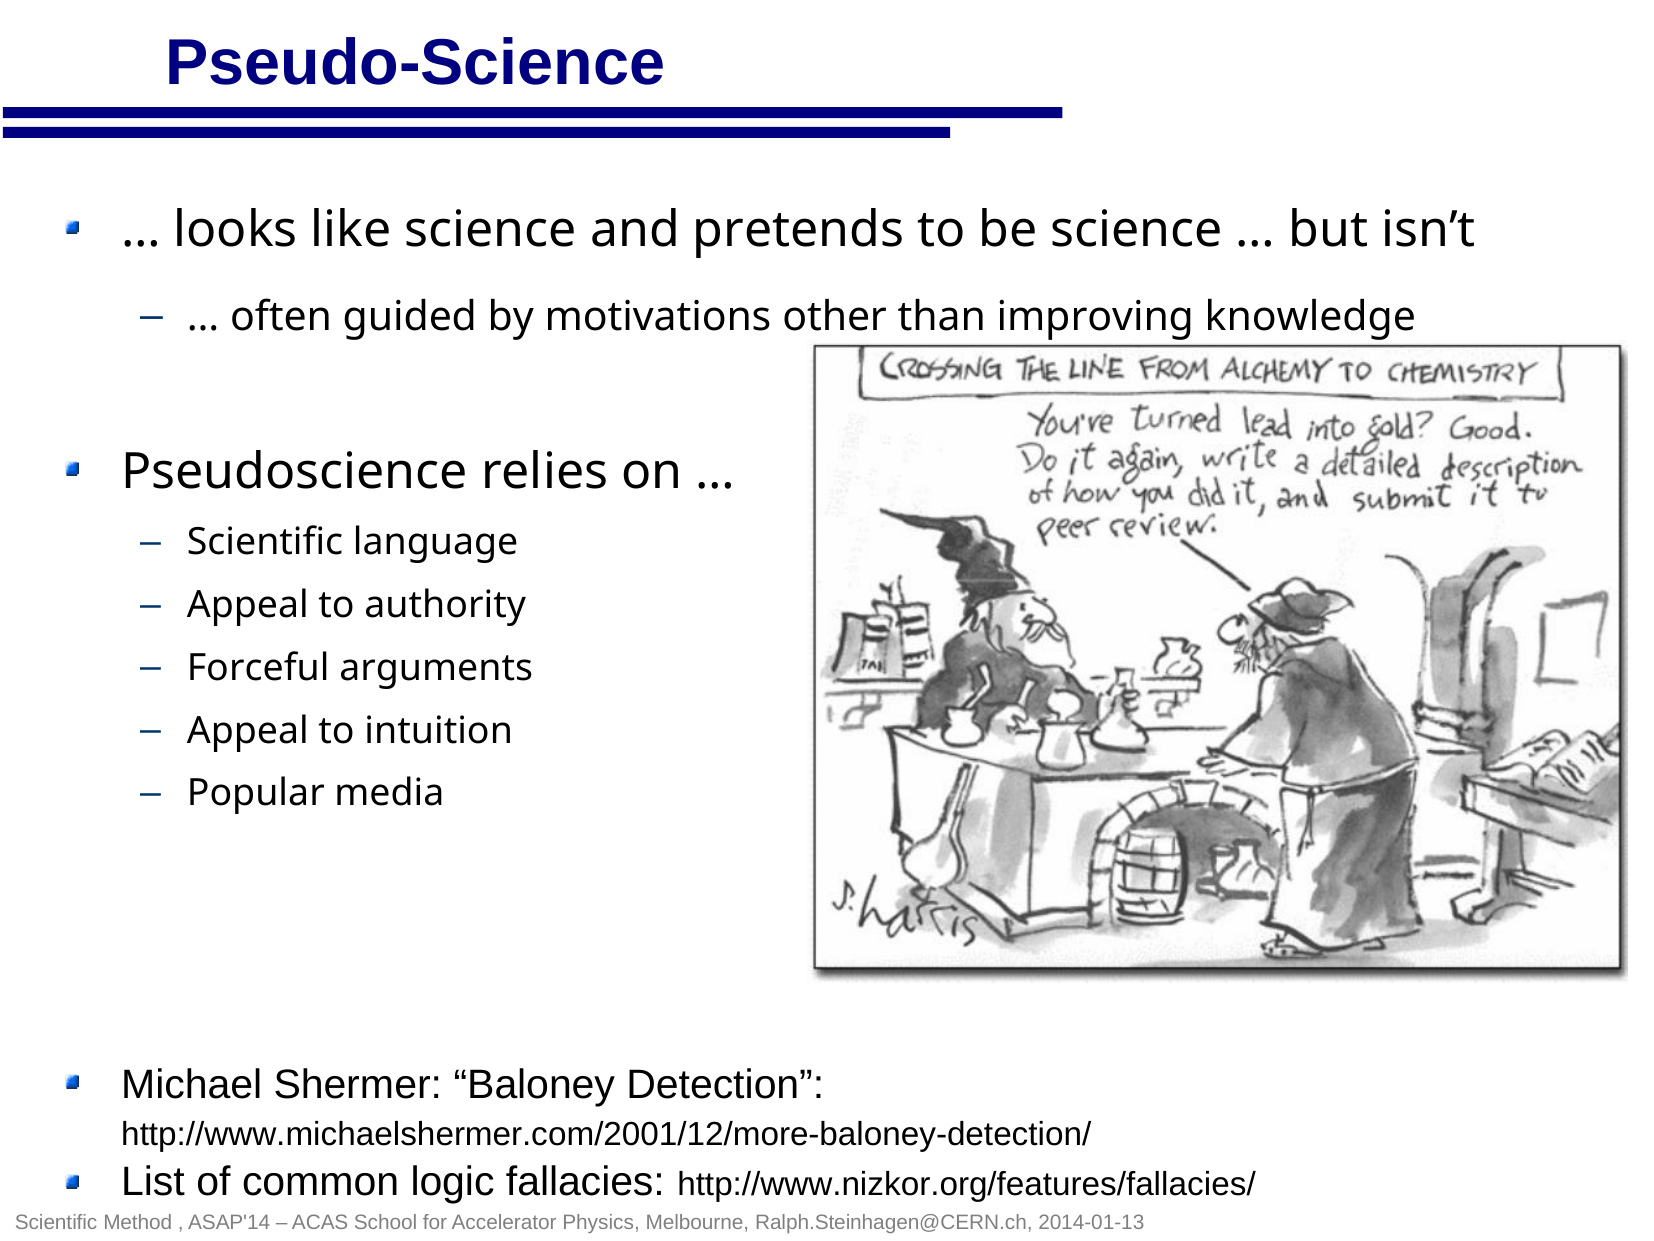

# Pseudo-Science
… looks like science and pretends to be science … but isn’t
… often guided by motivations other than improving knowledge
Pseudoscience relies on …
Scientific language
Appeal to authority
Forceful arguments
Appeal to intuition
Popular media
Michael Shermer: “Baloney Detection”: http://www.michaelshermer.com/2001/12/more-baloney-detection/
List of common logic fallacies: http://www.nizkor.org/features/fallacies/